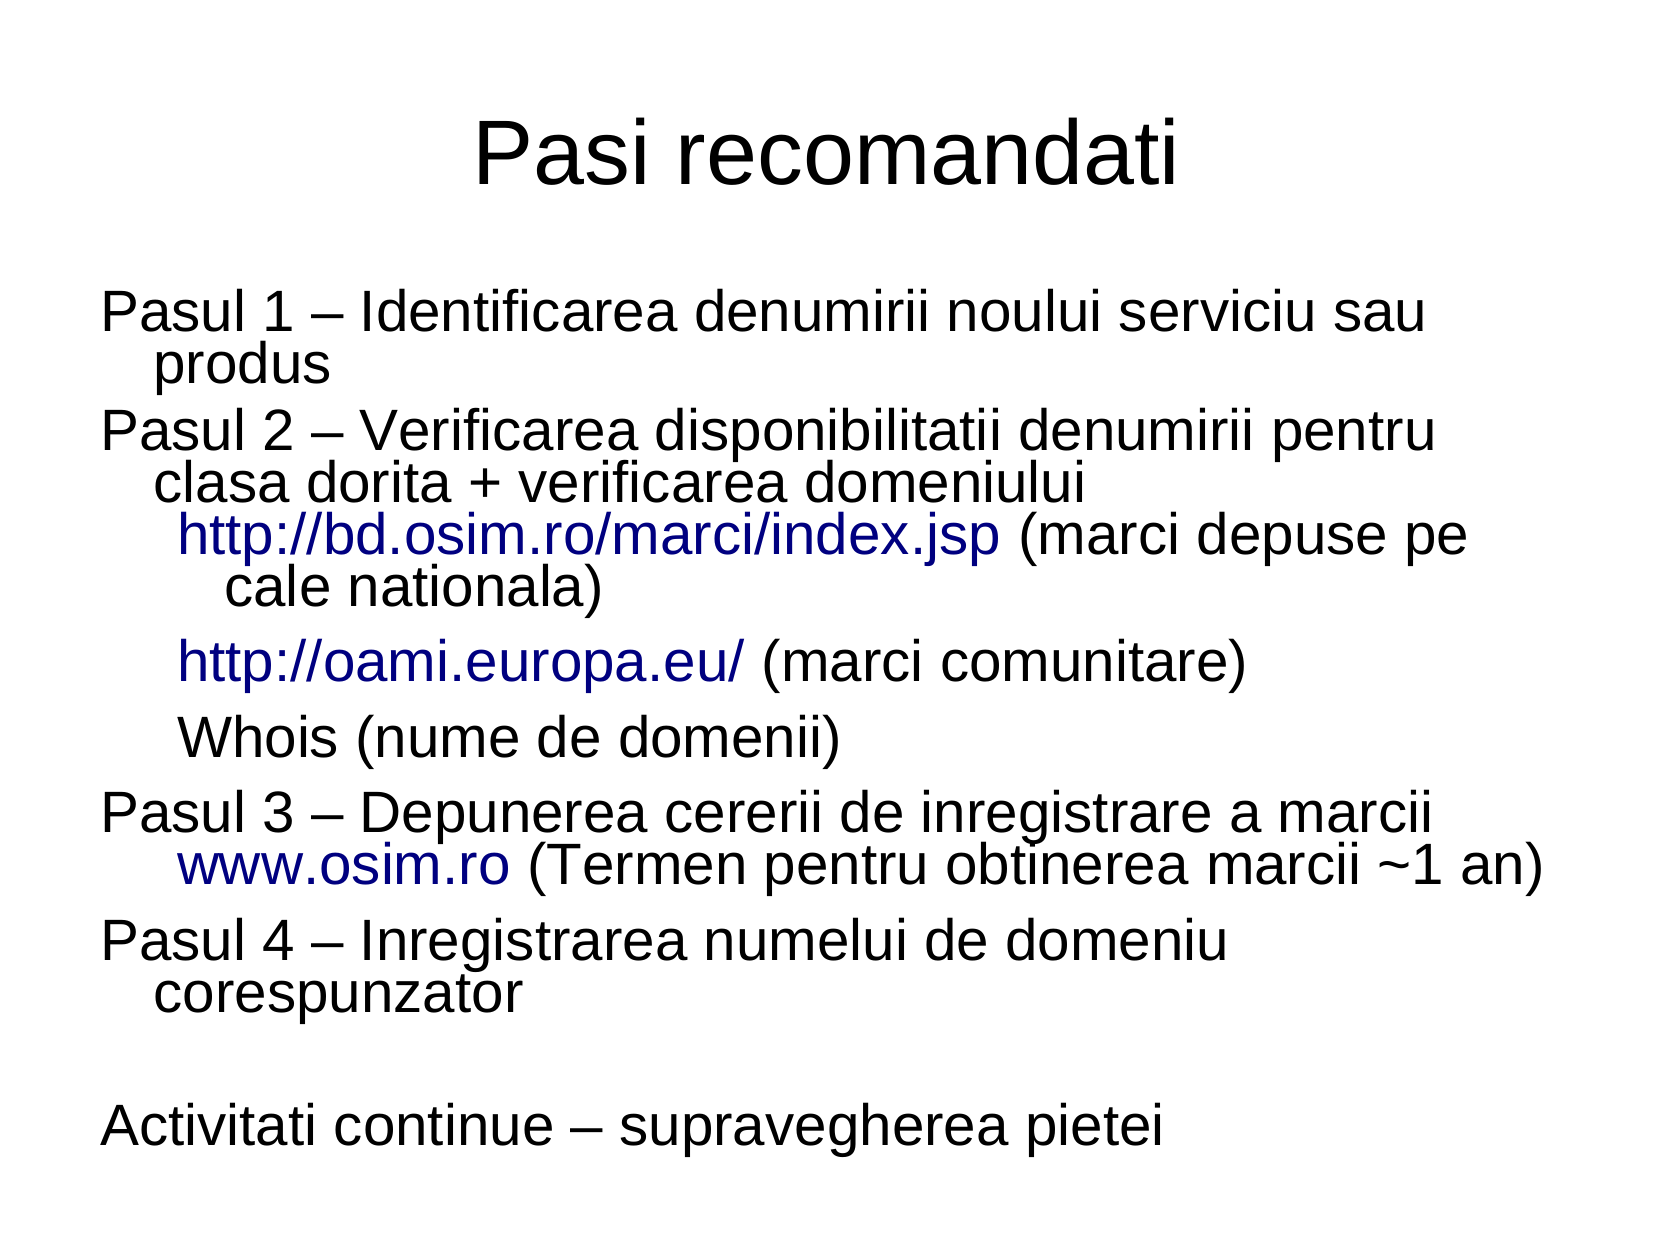

# Pasi recomandati
Pasul 1 – Identificarea denumirii noului serviciu sau produs
Pasul 2 – Verificarea disponibilitatii denumirii pentru clasa dorita + verificarea domeniului
http://bd.osim.ro/marci/index.jsp (marci depuse pe cale nationala)
http://oami.europa.eu/ (marci comunitare)
Whois (nume de domenii)
Pasul 3 – Depunerea cererii de inregistrare a marcii
www.osim.ro (Termen pentru obtinerea marcii ~1 an)
Pasul 4 – Inregistrarea numelui de domeniu corespunzator
Activitati continue – supravegherea pietei